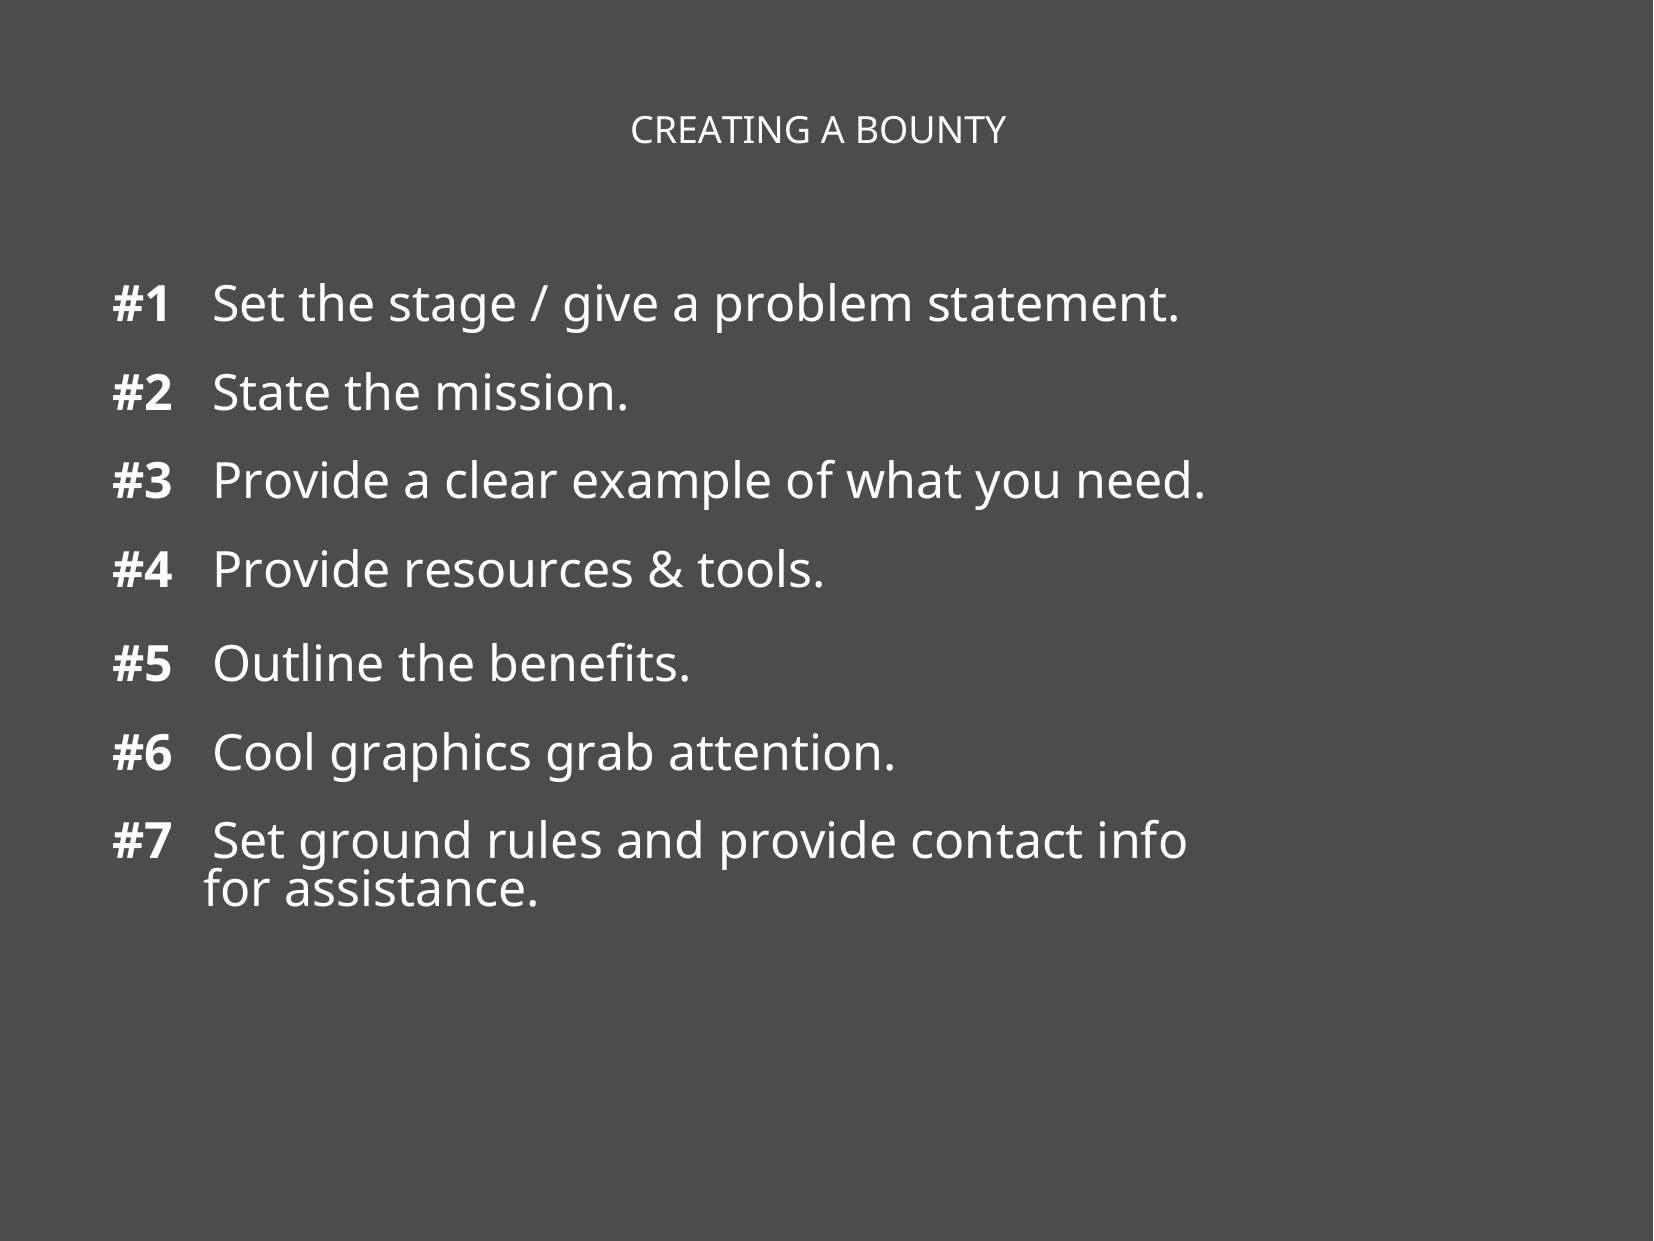

CREATING A BOUNTY
# #1 Set the stage / give a problem statement.
#2 State the mission.
#3 Provide a clear example of what you need.
#4 Provide resources & tools.
#5 Outline the benefits.
#6 Cool graphics grab attention.
#7 Set ground rules and provide contact info
 for assistance.